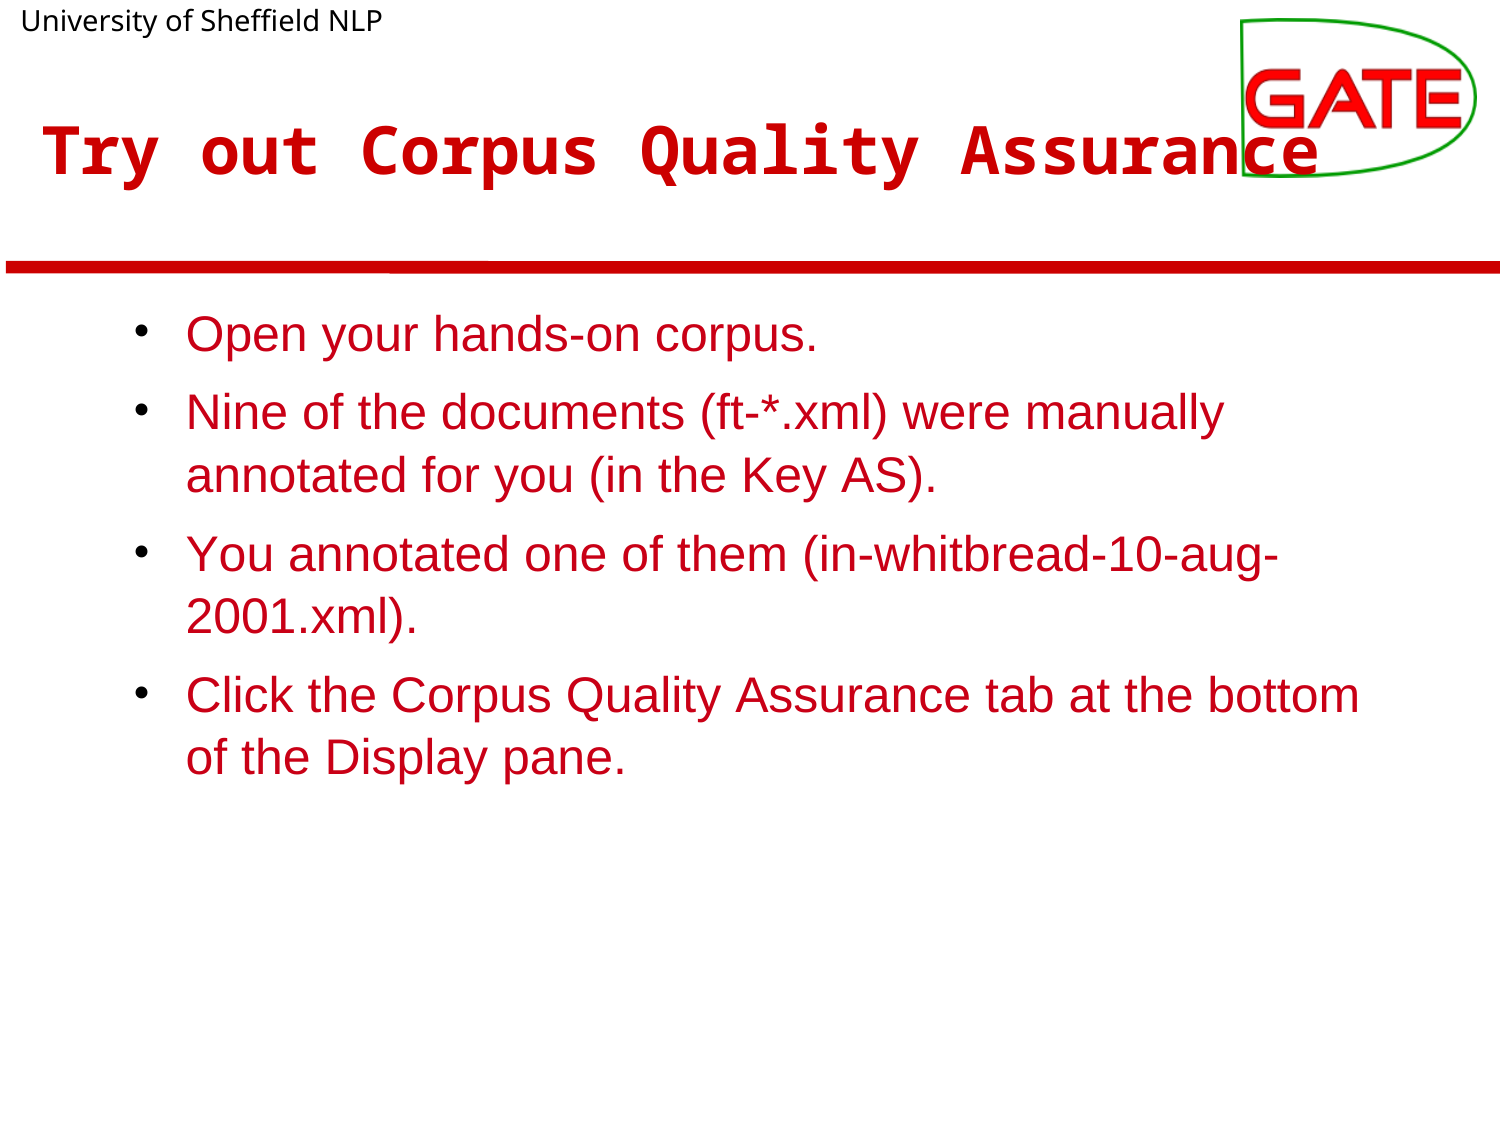

# Try out Corpus Quality Assurance
Open your hands-on corpus.
Nine of the documents (ft-*.xml) were manually annotated for you (in the Key AS).
You annotated one of them (in-whitbread-10-aug-2001.xml).
Click the Corpus Quality Assurance tab at the bottom of the Display pane.